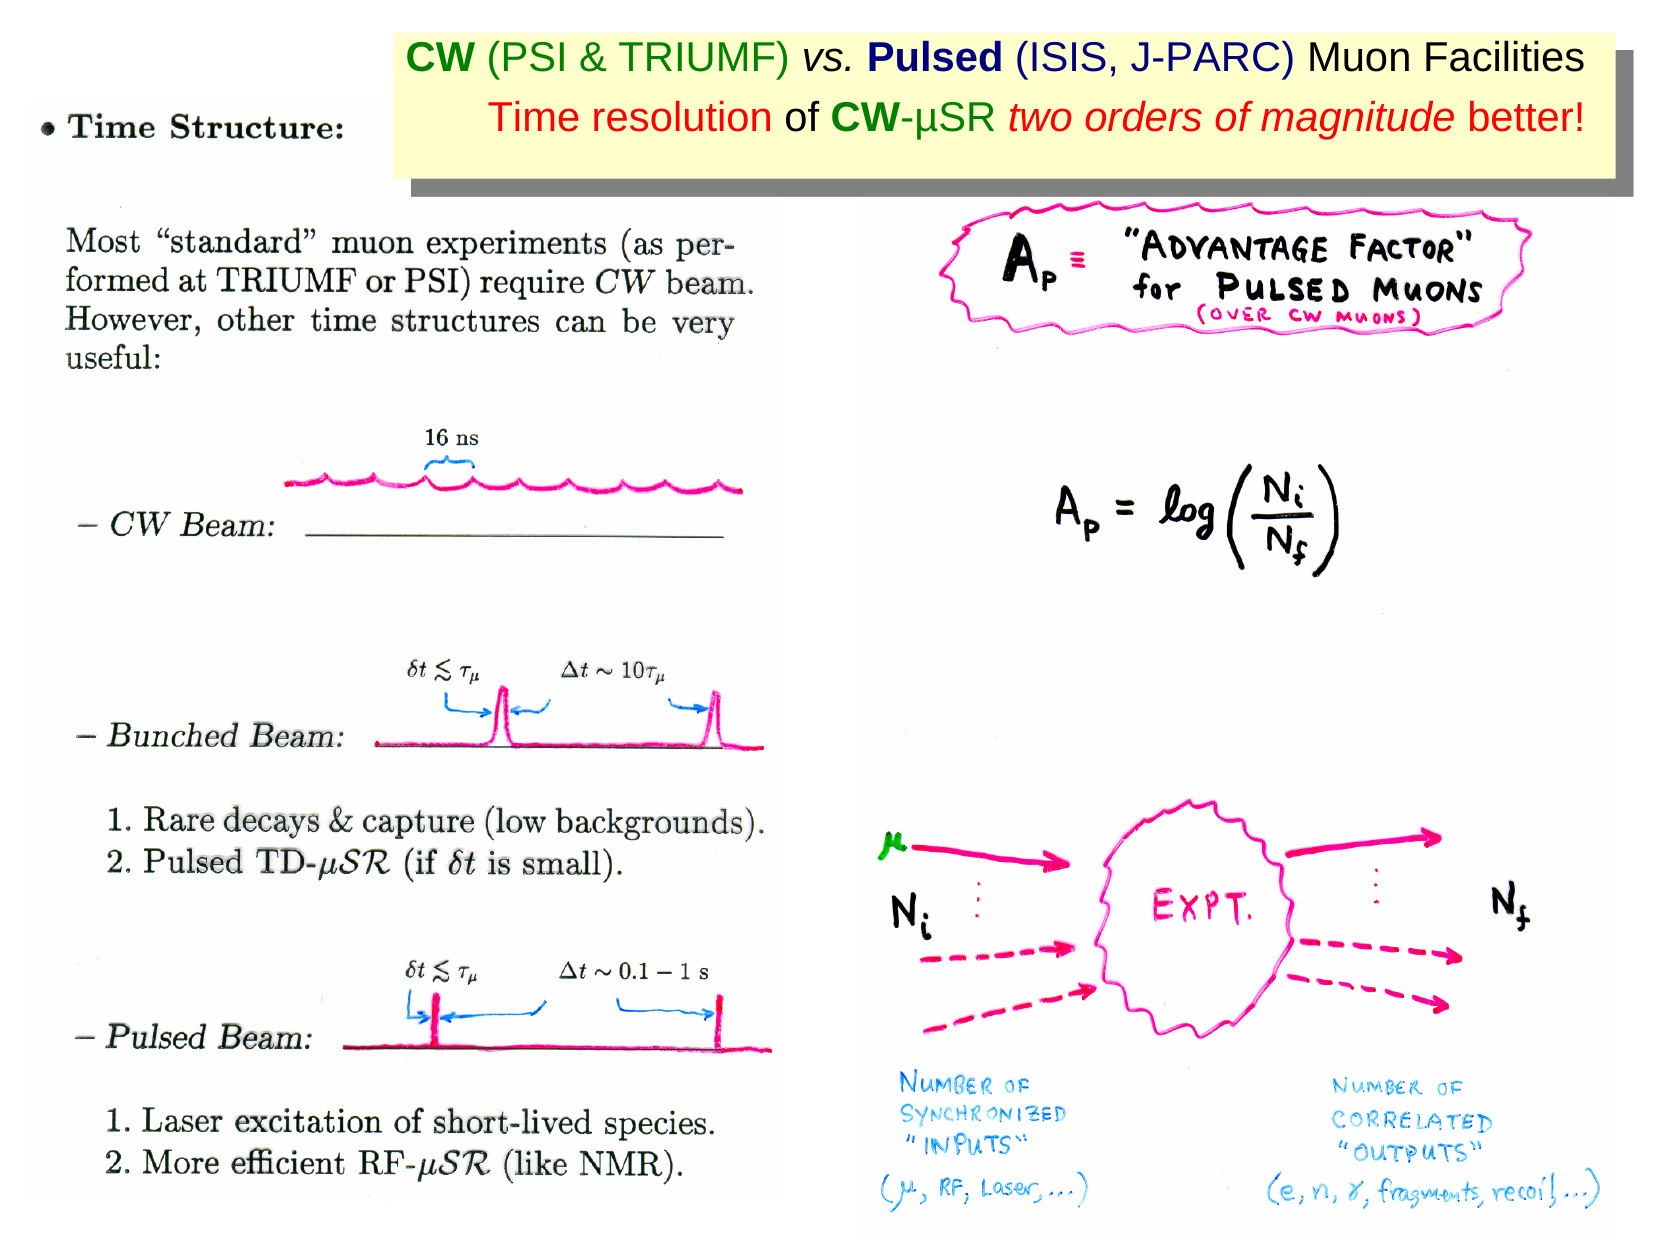

CW (PSI & TRIUMF) vs. Pulsed (ISIS, J-PARC) Muon Facilities
Time resolution of CW-µSR two orders of magnitude better!